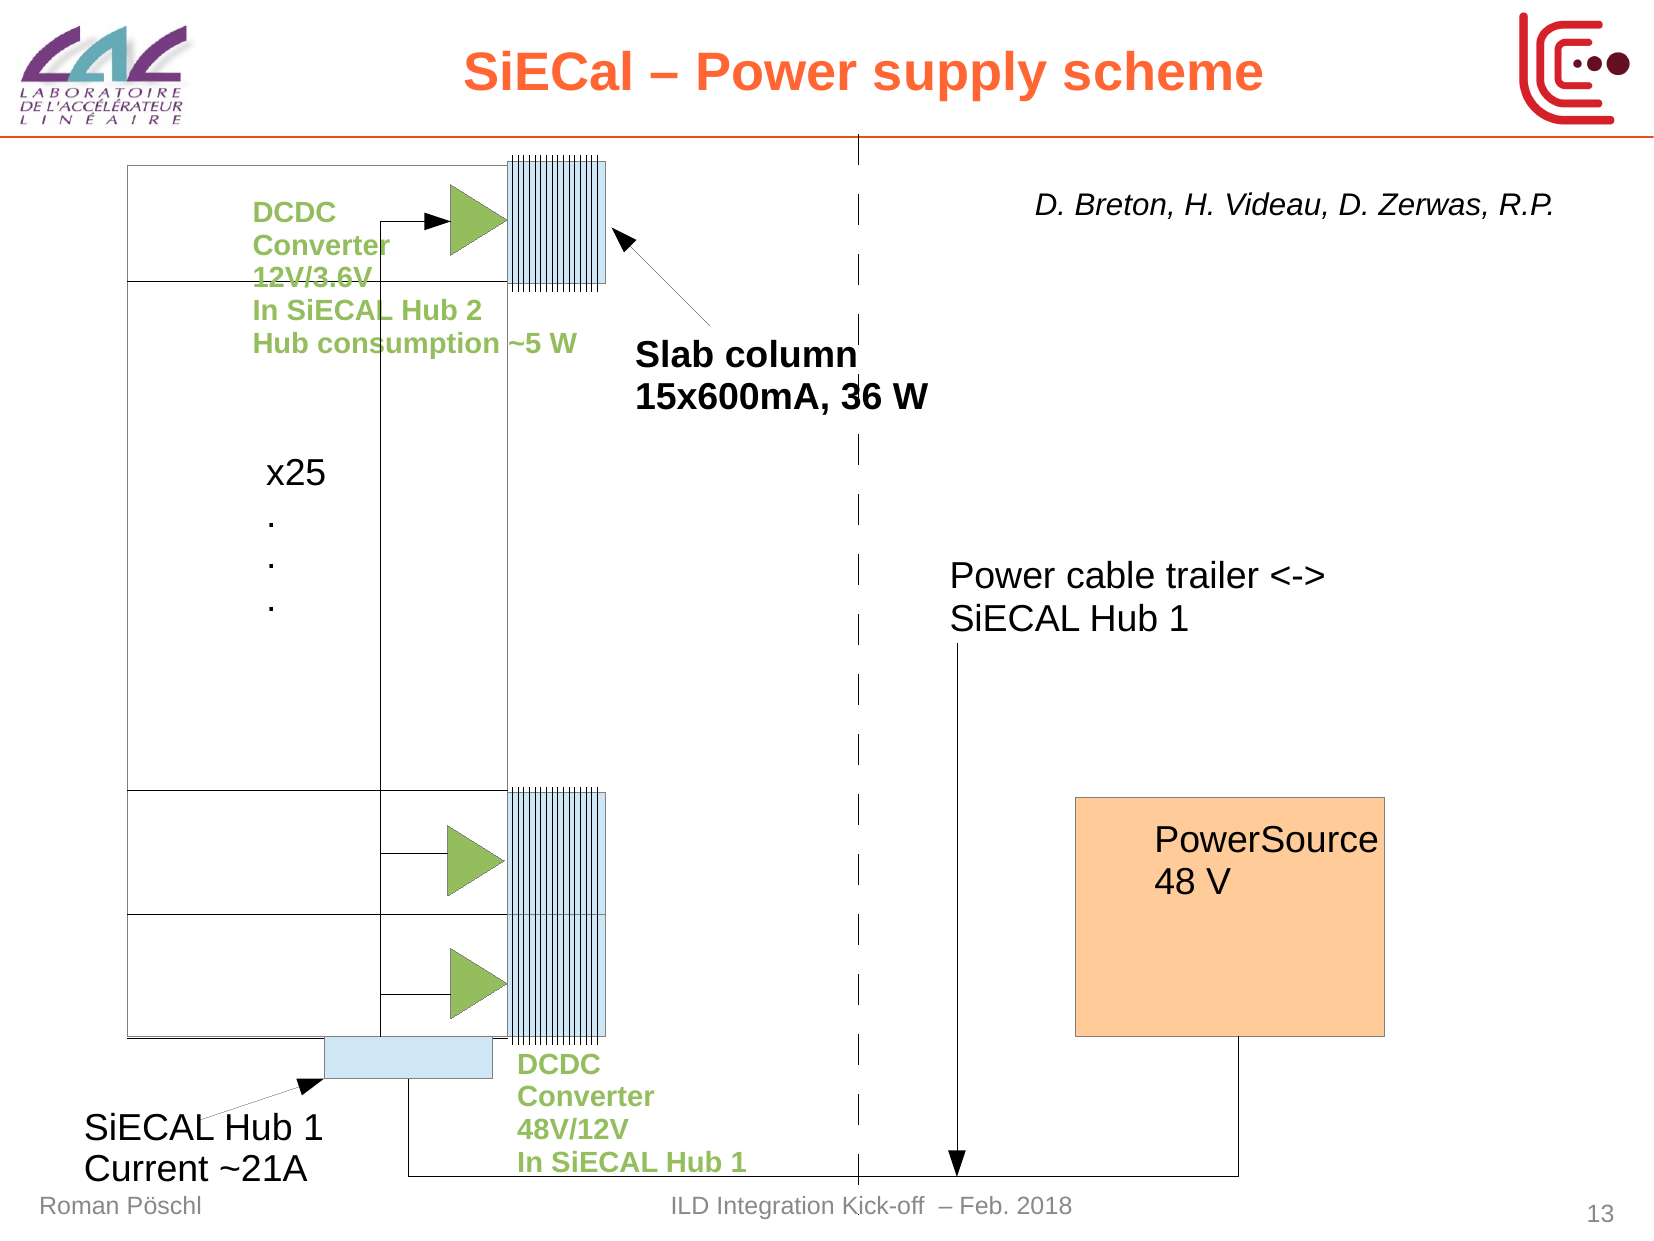

# SiECal – Power supply scheme
D. Breton, H. Videau, D. Zerwas, R.P.
DCDC
Converter
12V/3.6V
In SiECAL Hub 2
Hub consumption ~5 W
Slab column
15x600mA, 36 W
x25
.
.
.
Power cable trailer <->
SiECAL Hub 1
PowerSource
48 V
DCDC
Converter
48V/12V
In SiECAL Hub 1
SiECAL Hub 1
Current ~21A